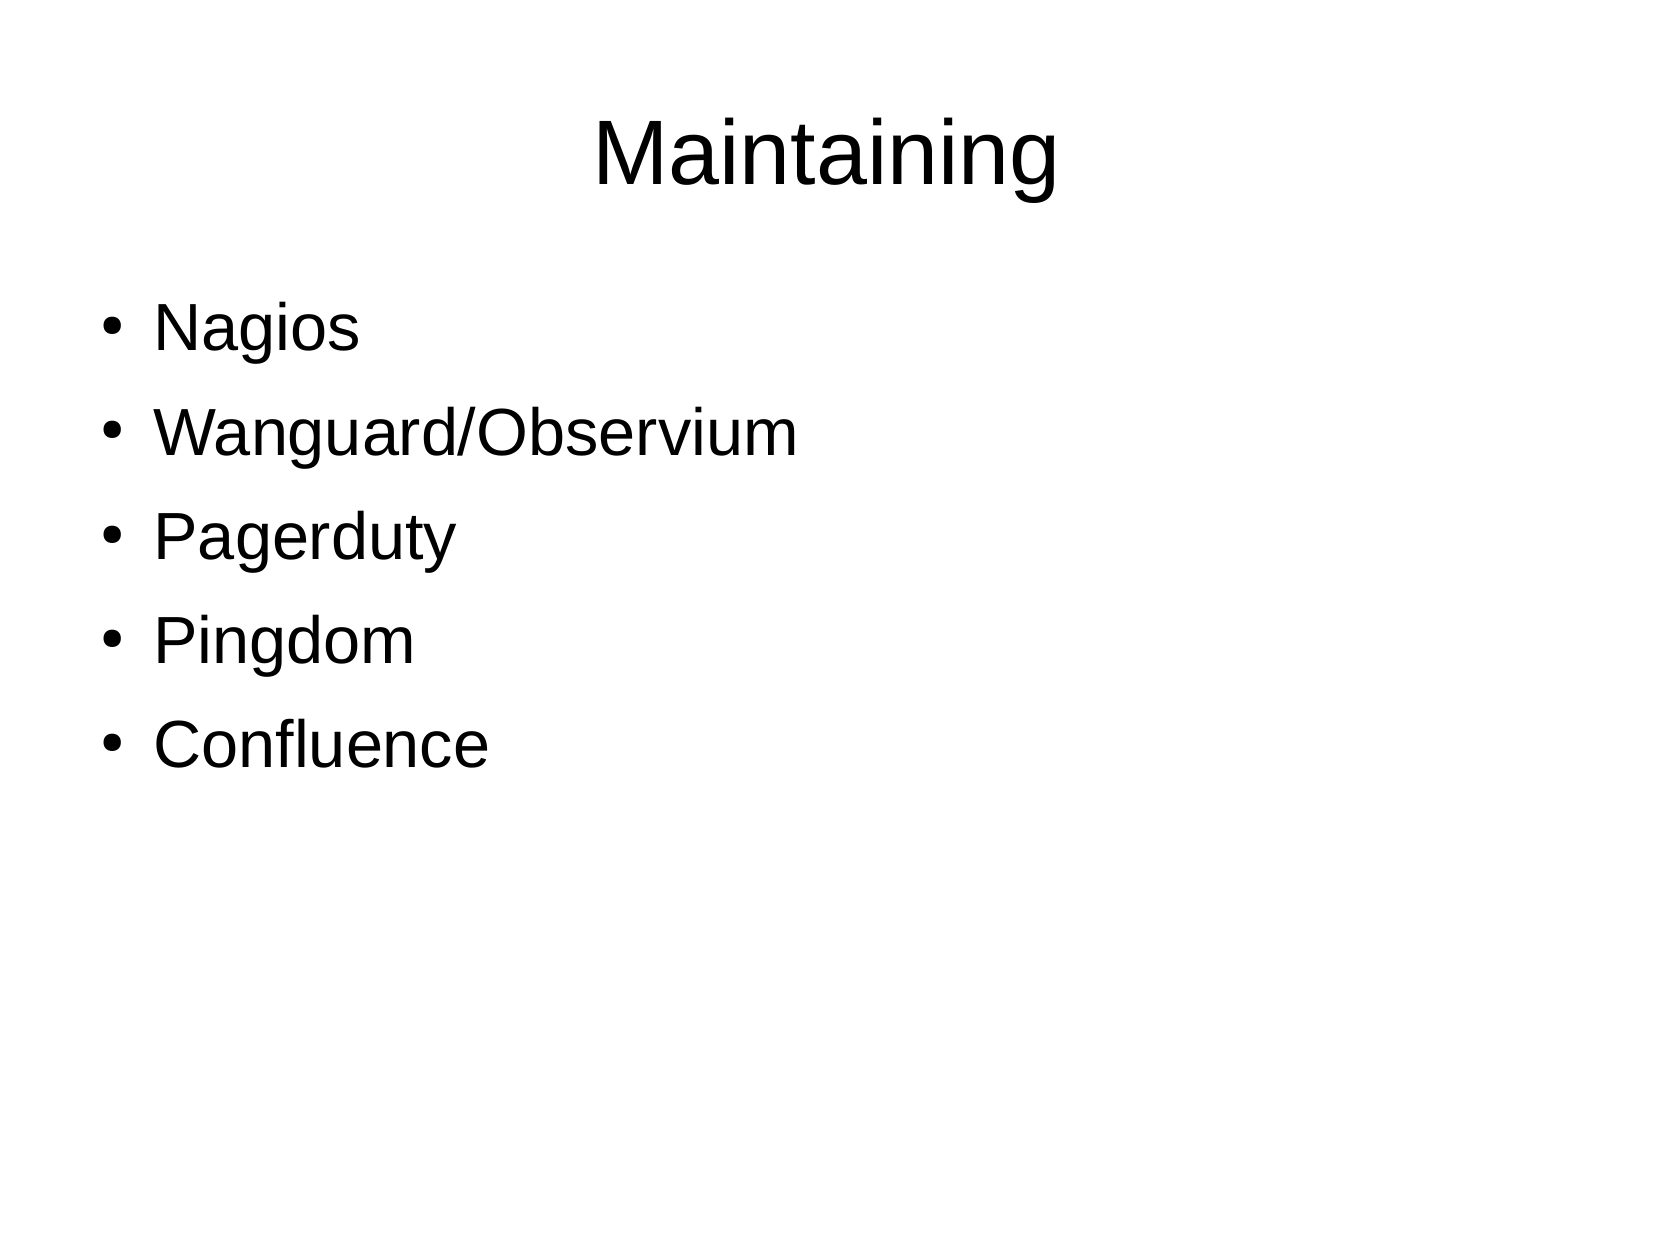

# Maintaining
Nagios
Wanguard/Observium
Pagerduty
Pingdom
Confluence